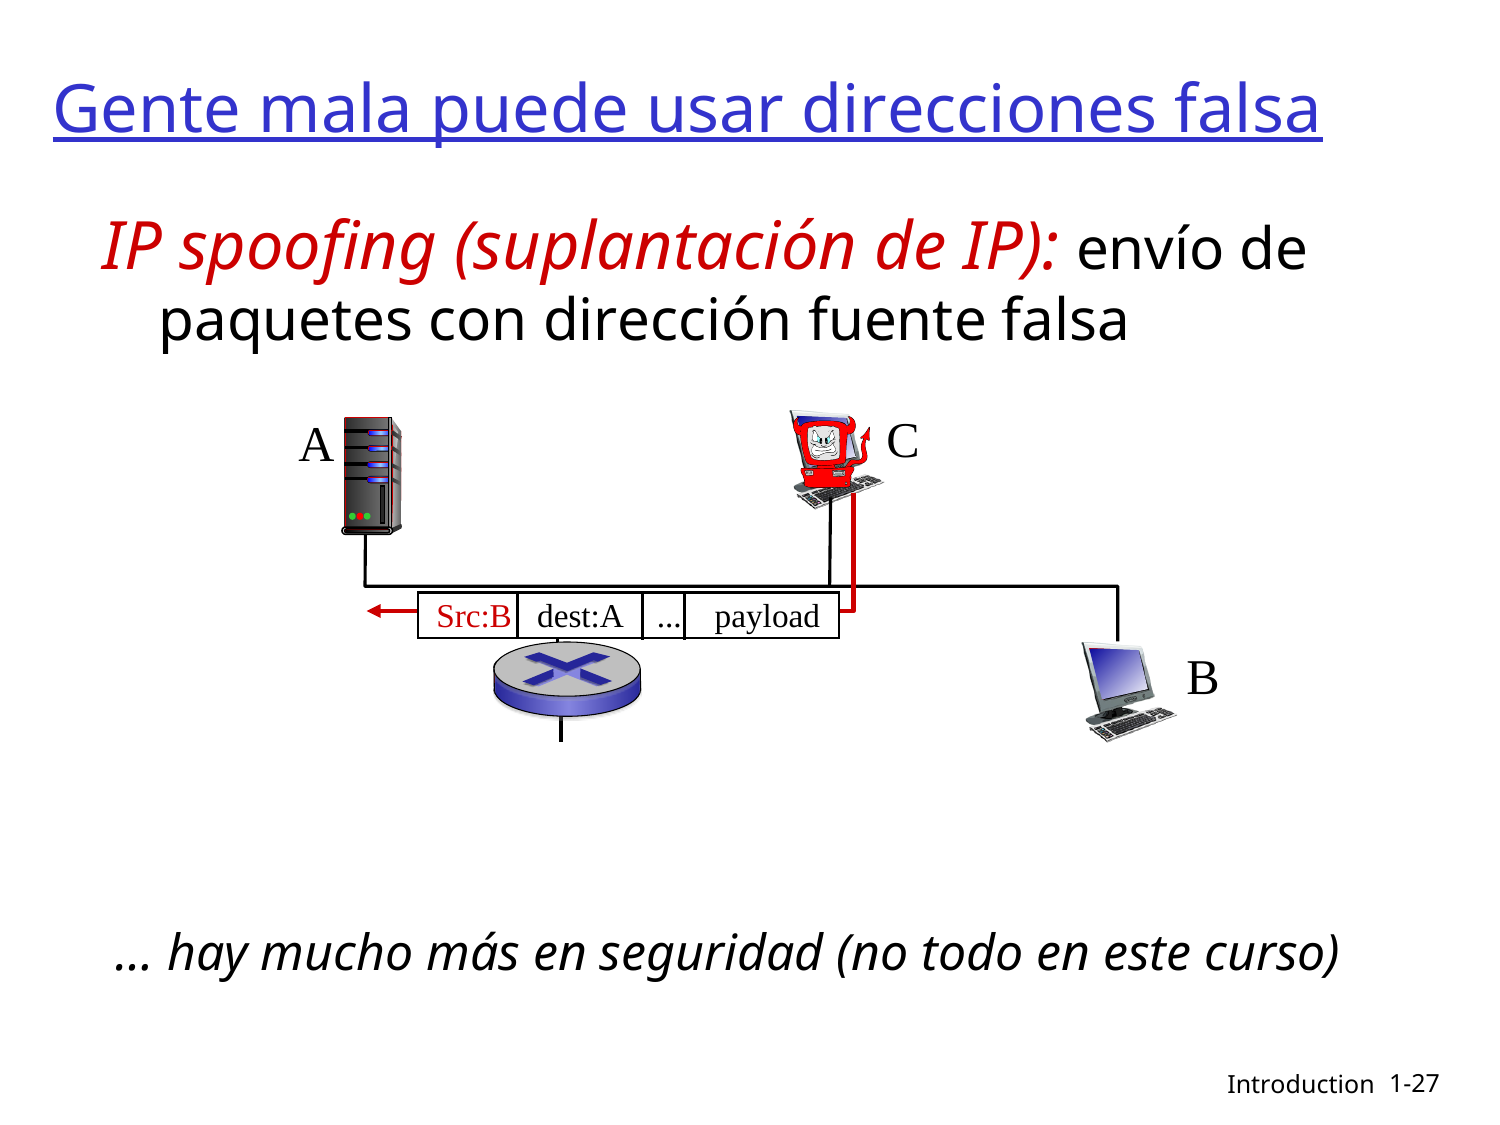

# Gente mala puede usar direcciones falsa
IP spoofing (suplantación de IP): envío de paquetes con dirección fuente falsa
C
A
Src:B dest:A ... payload
B
… hay mucho más en seguridad (no todo en este curso)
Introduction